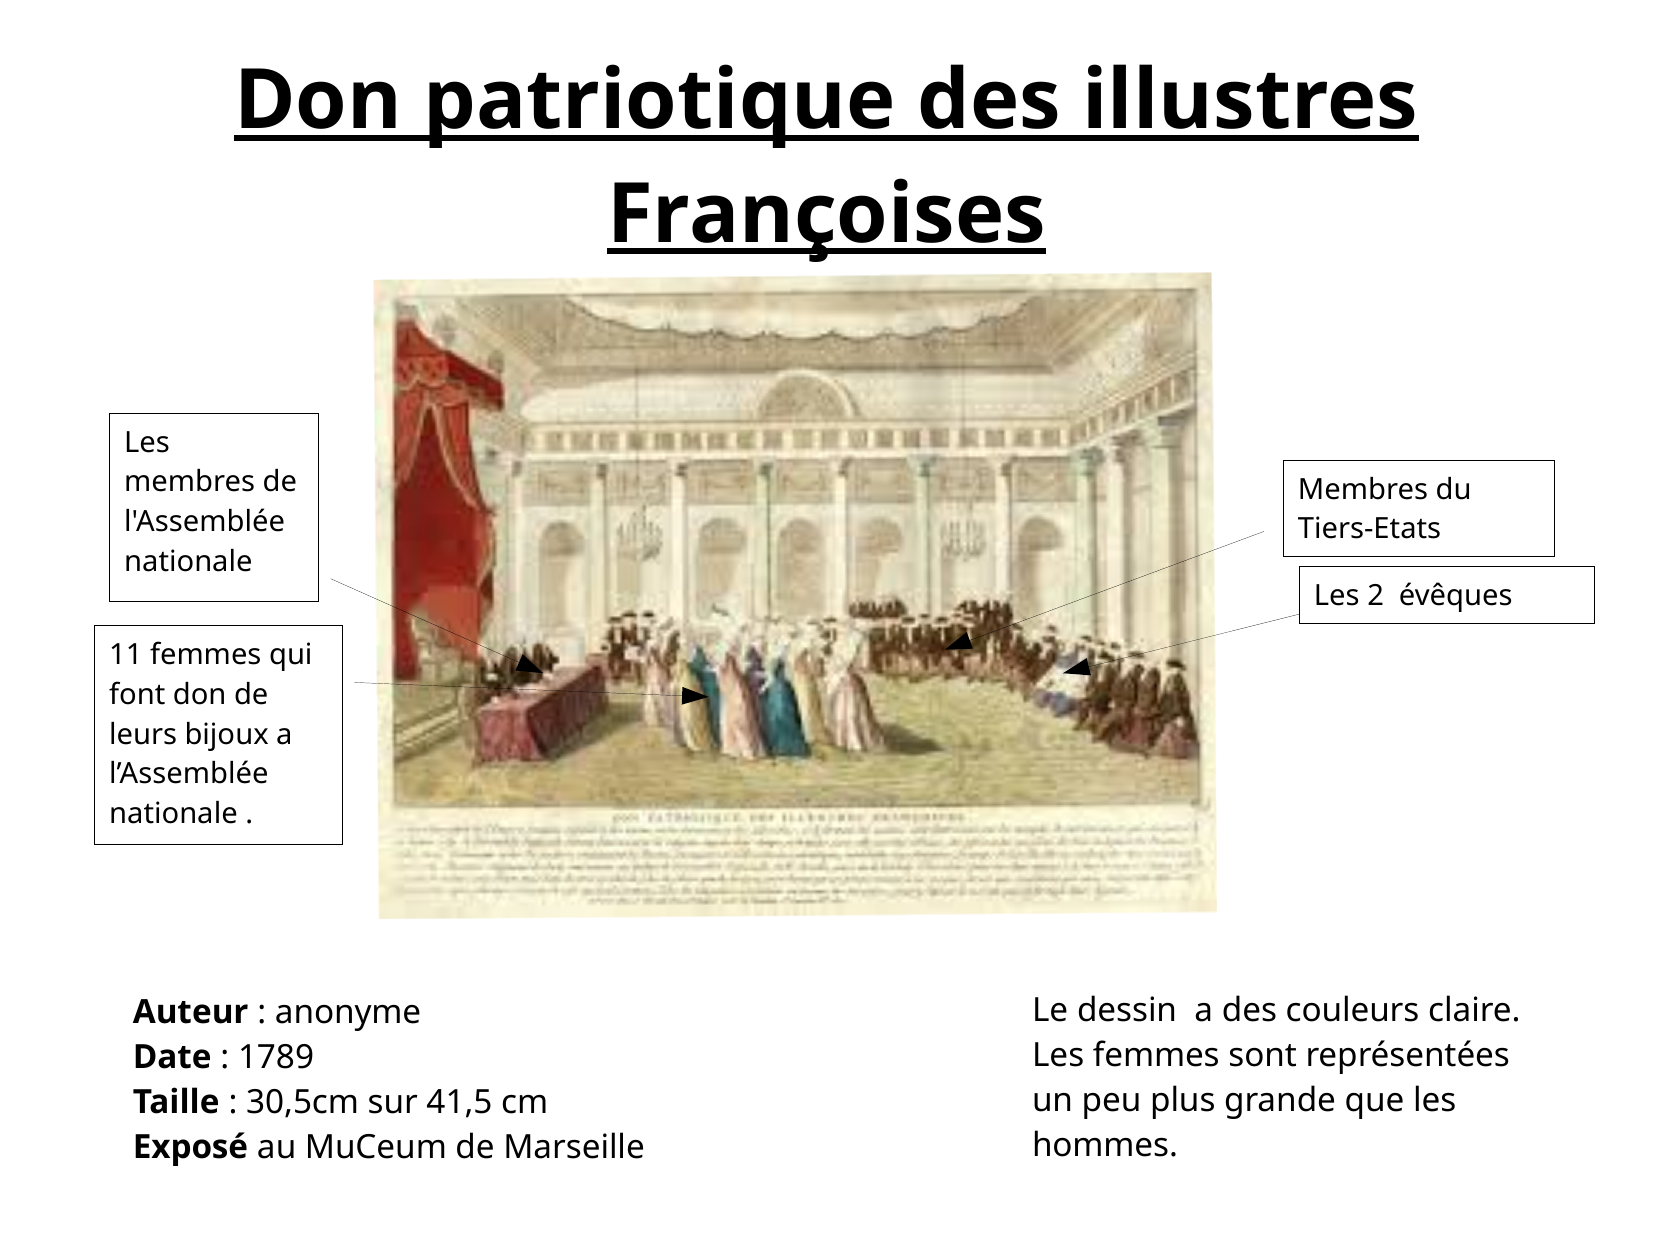

# Don patriotique des illustres Françoises
Les membres de l'Assemblée nationale
Membres du Tiers-Etats
Les 2 évêques
11 femmes qui font don de leurs bijoux a l’Assemblée nationale .
Le dessin a des couleurs claire. Les femmes sont représentées un peu plus grande que les hommes.
Auteur : anonyme
Date : 1789
Taille : 30,5cm sur 41,5 cm
Exposé au MuCeum de Marseille